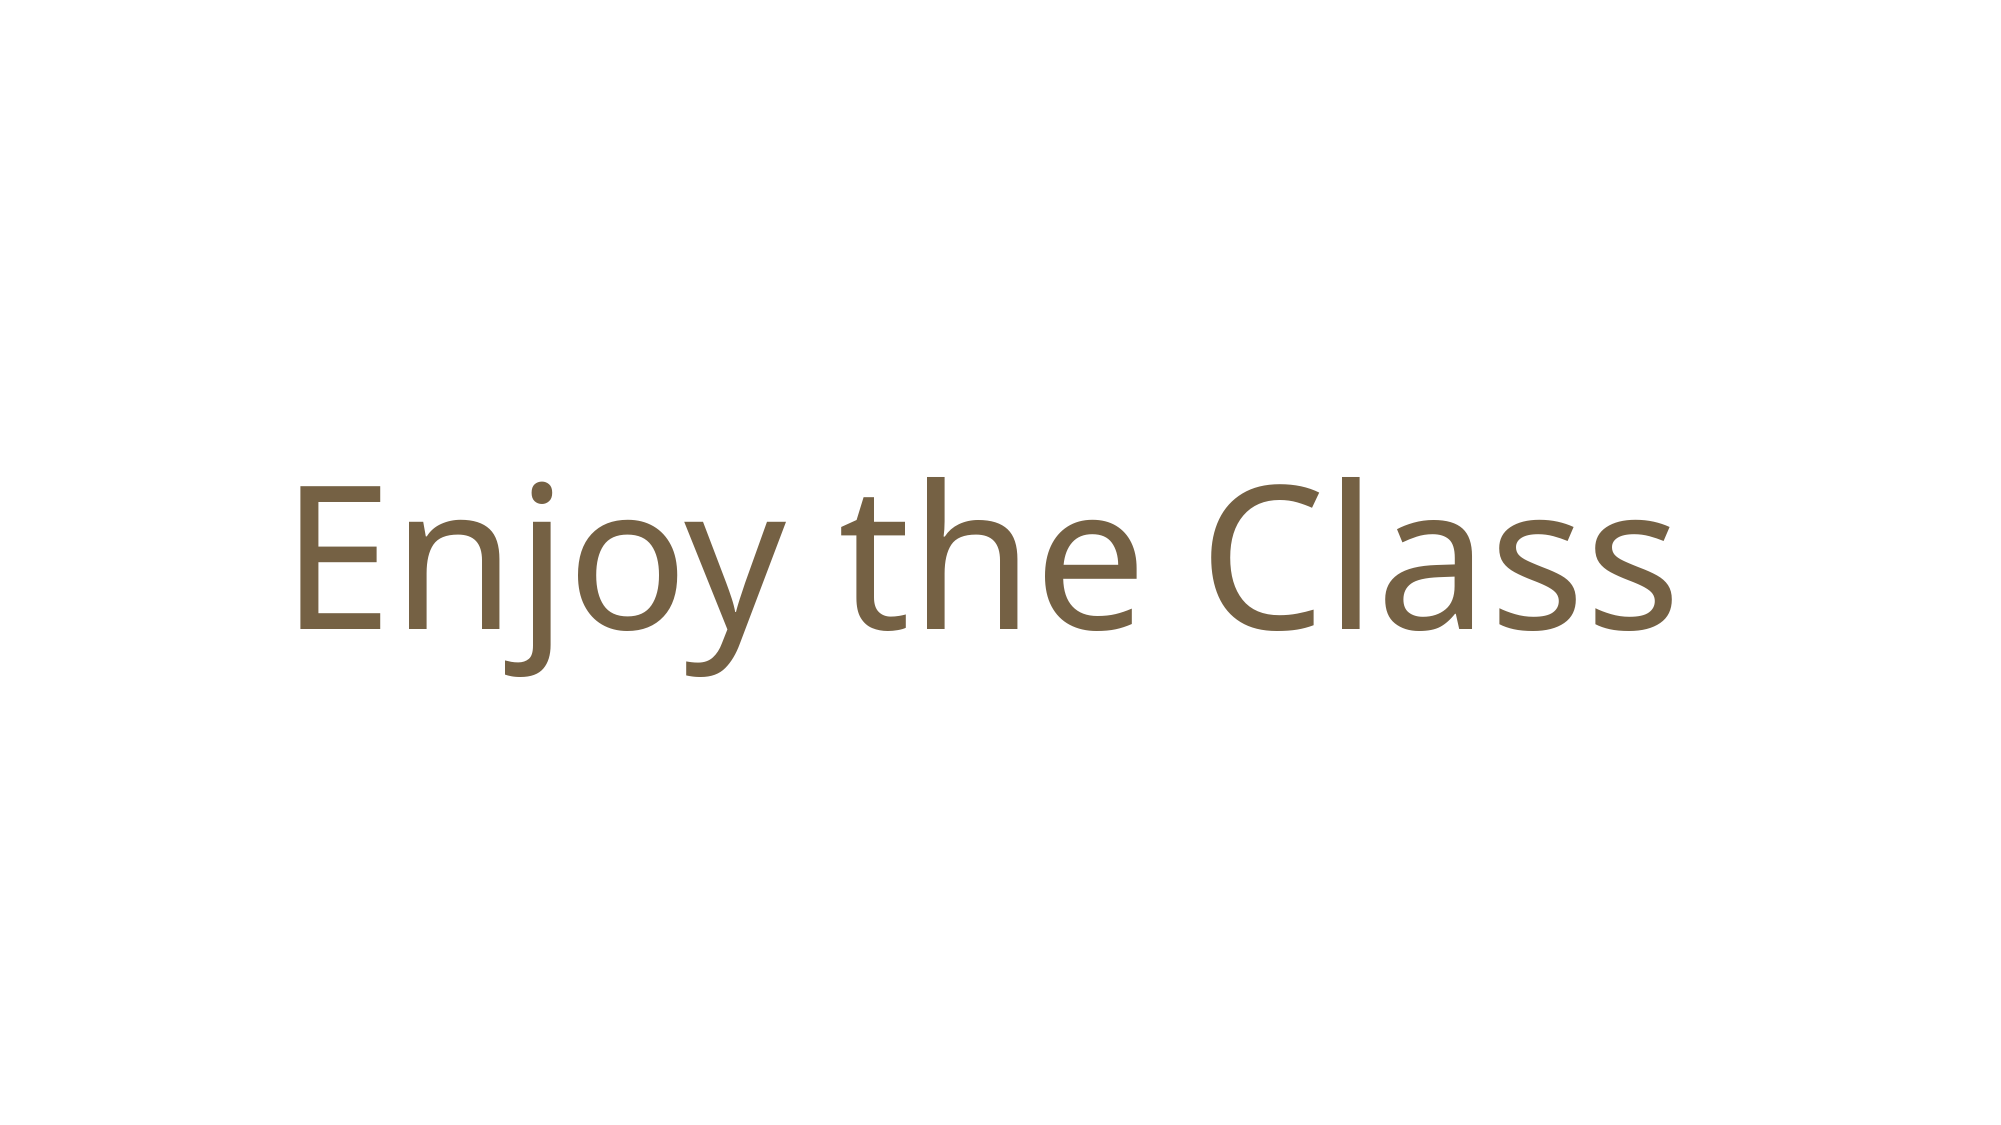

Enjoy the Class
251 255 185
253 214 146
236 115 87
117 79 68